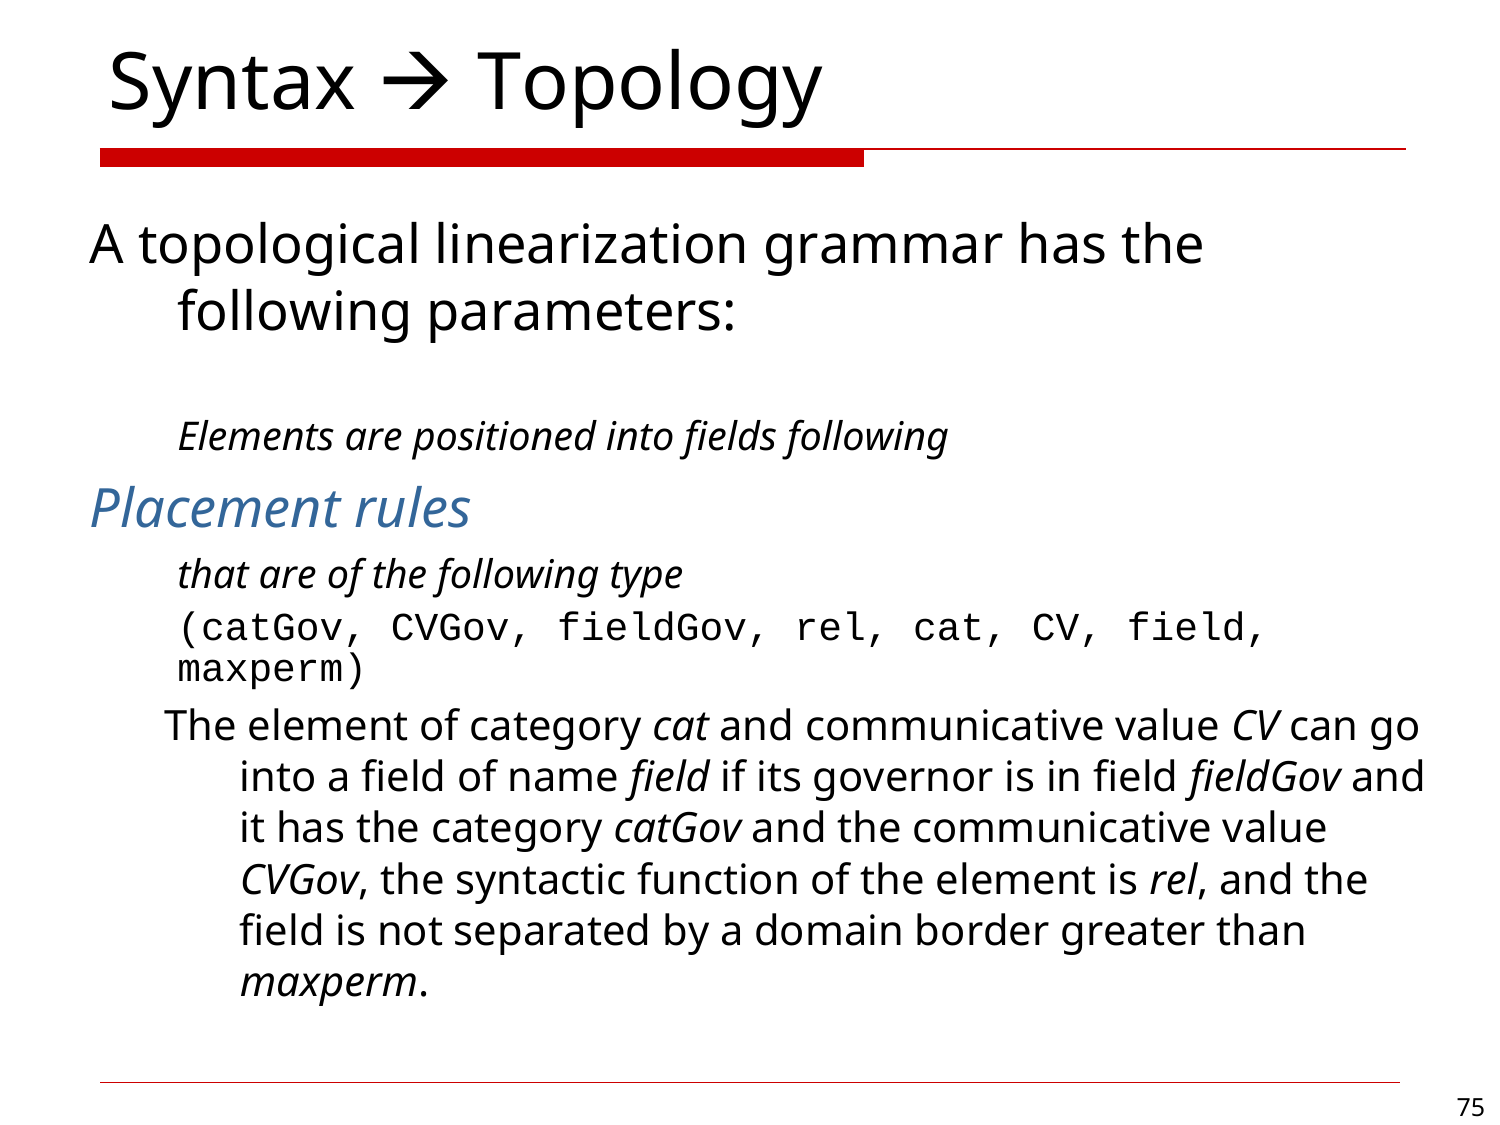

Syntax  Topology
# A topological linearization grammar has the following parameters:
	Elements are positioned into fields following
Placement rules
	that are of the following type
	(catGov, CVGov, fieldGov, rel, cat, CV, field, maxperm)
The element of category cat and communicative value CV can go into a field of name field if its governor is in field fieldGov and it has the category catGov and the communicative value CVGov, the syntactic function of the element is rel, and the field is not separated by a domain border greater than maxperm.
75